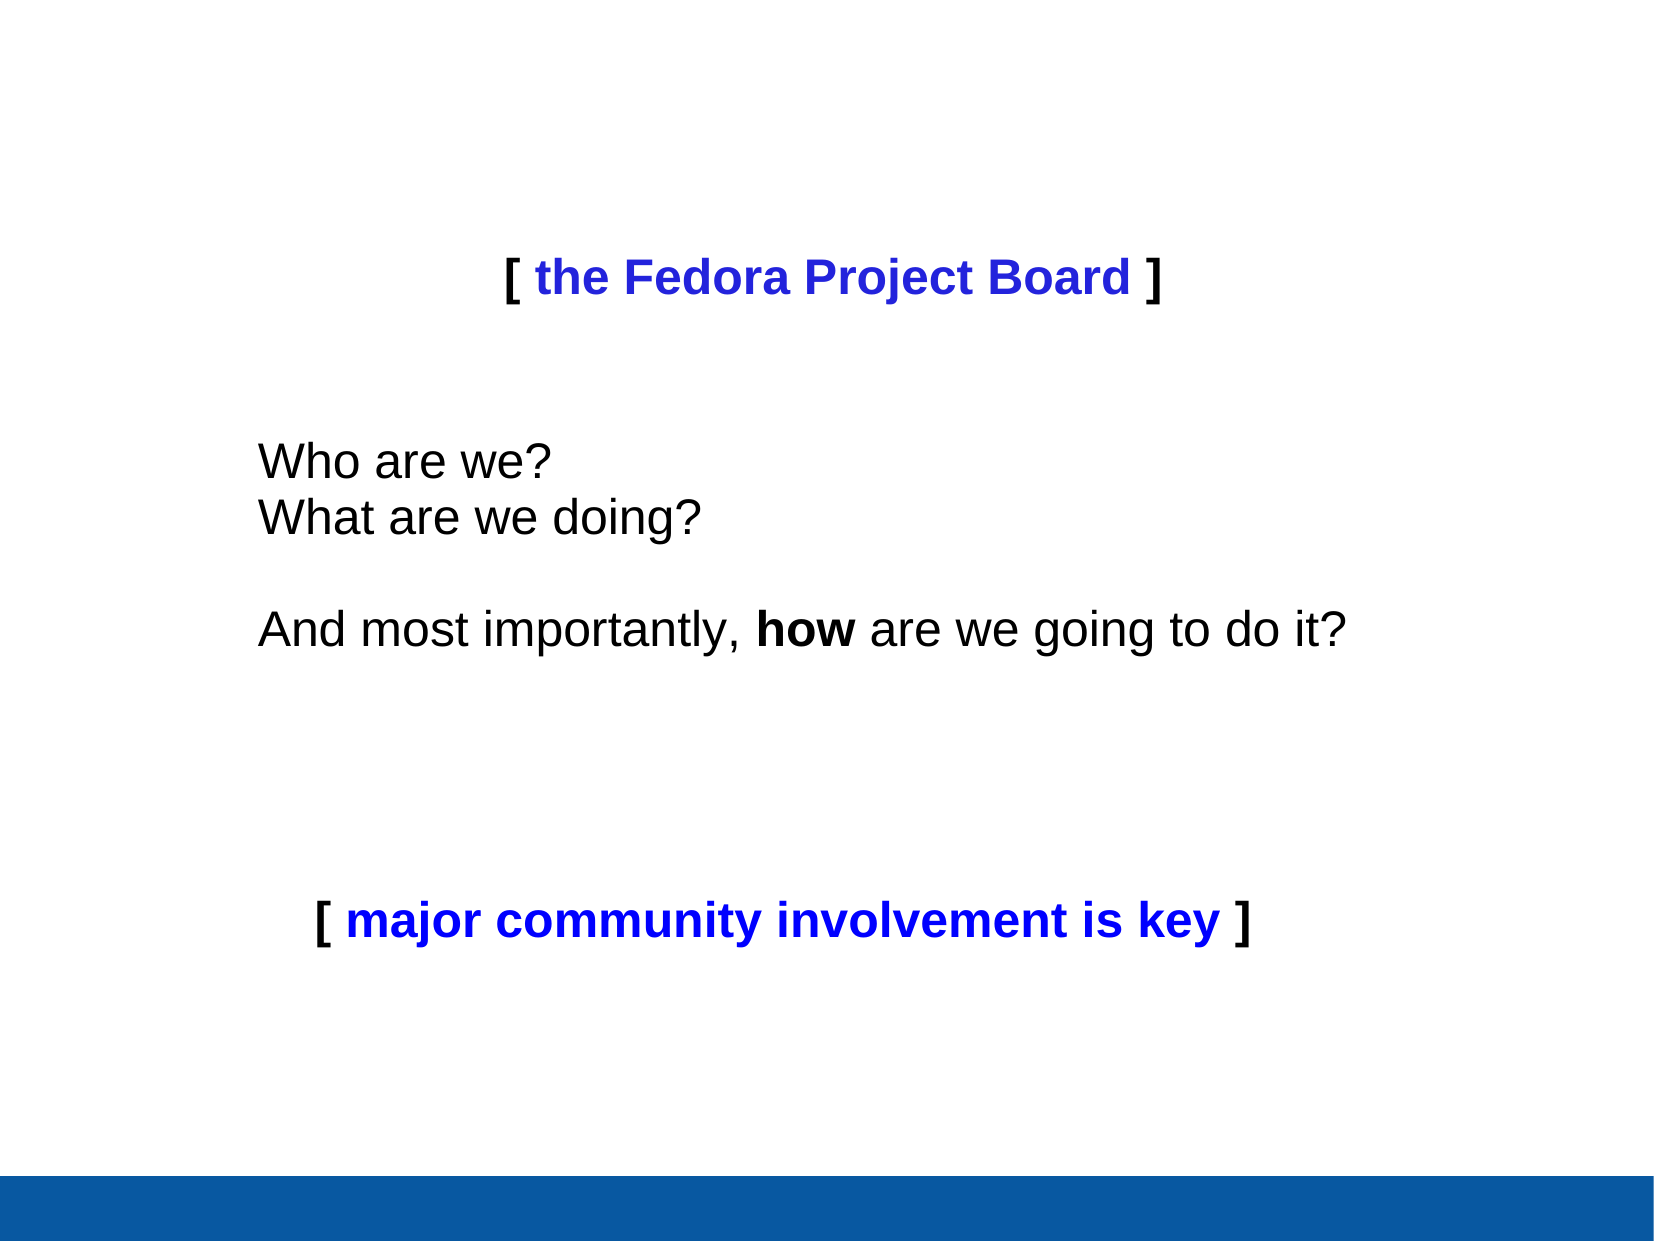

[ the Fedora Project Board ]
Who are we?
What are we doing?
And most importantly, how are we going to do it?
[ major community involvement is key ]